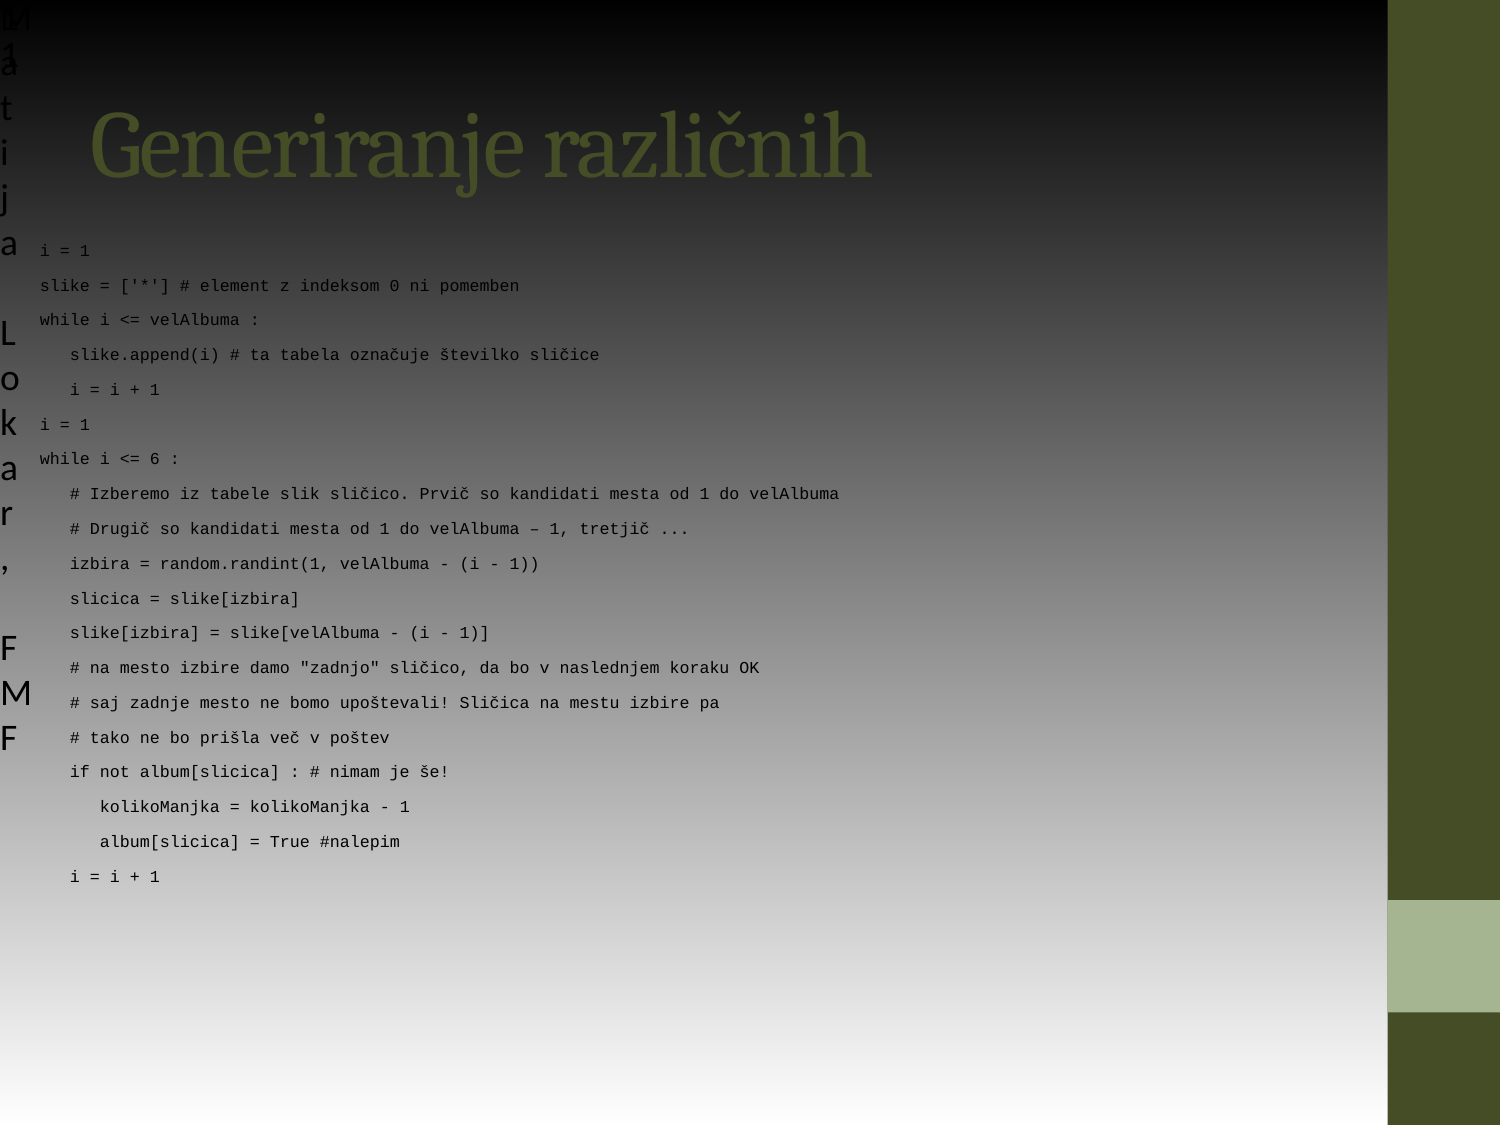

Matija Lokar, FMF
# Generiranje različnih
 i = 1
 slike = ['*'] # element z indeksom 0 ni pomemben
 while i <= velAlbuma :
 slike.append(i) # ta tabela označuje številko sličice
 i = i + 1
 i = 1
 while i <= 6 :
 # Izberemo iz tabele slik sličico. Prvič so kandidati mesta od 1 do velAlbuma
 # Drugič so kandidati mesta od 1 do velAlbuma – 1, tretjič ...
 izbira = random.randint(1, velAlbuma - (i - 1))
 slicica = slike[izbira]
 slike[izbira] = slike[velAlbuma - (i - 1)]
 # na mesto izbire damo "zadnjo" sličico, da bo v naslednjem koraku OK
 # saj zadnje mesto ne bomo upoštevali! Sličica na mestu izbire pa
 # tako ne bo prišla več v poštev
 if not album[slicica] : # nimam je še!
 kolikoManjka = kolikoManjka - 1
 album[slicica] = True #nalepim
 i = i + 1